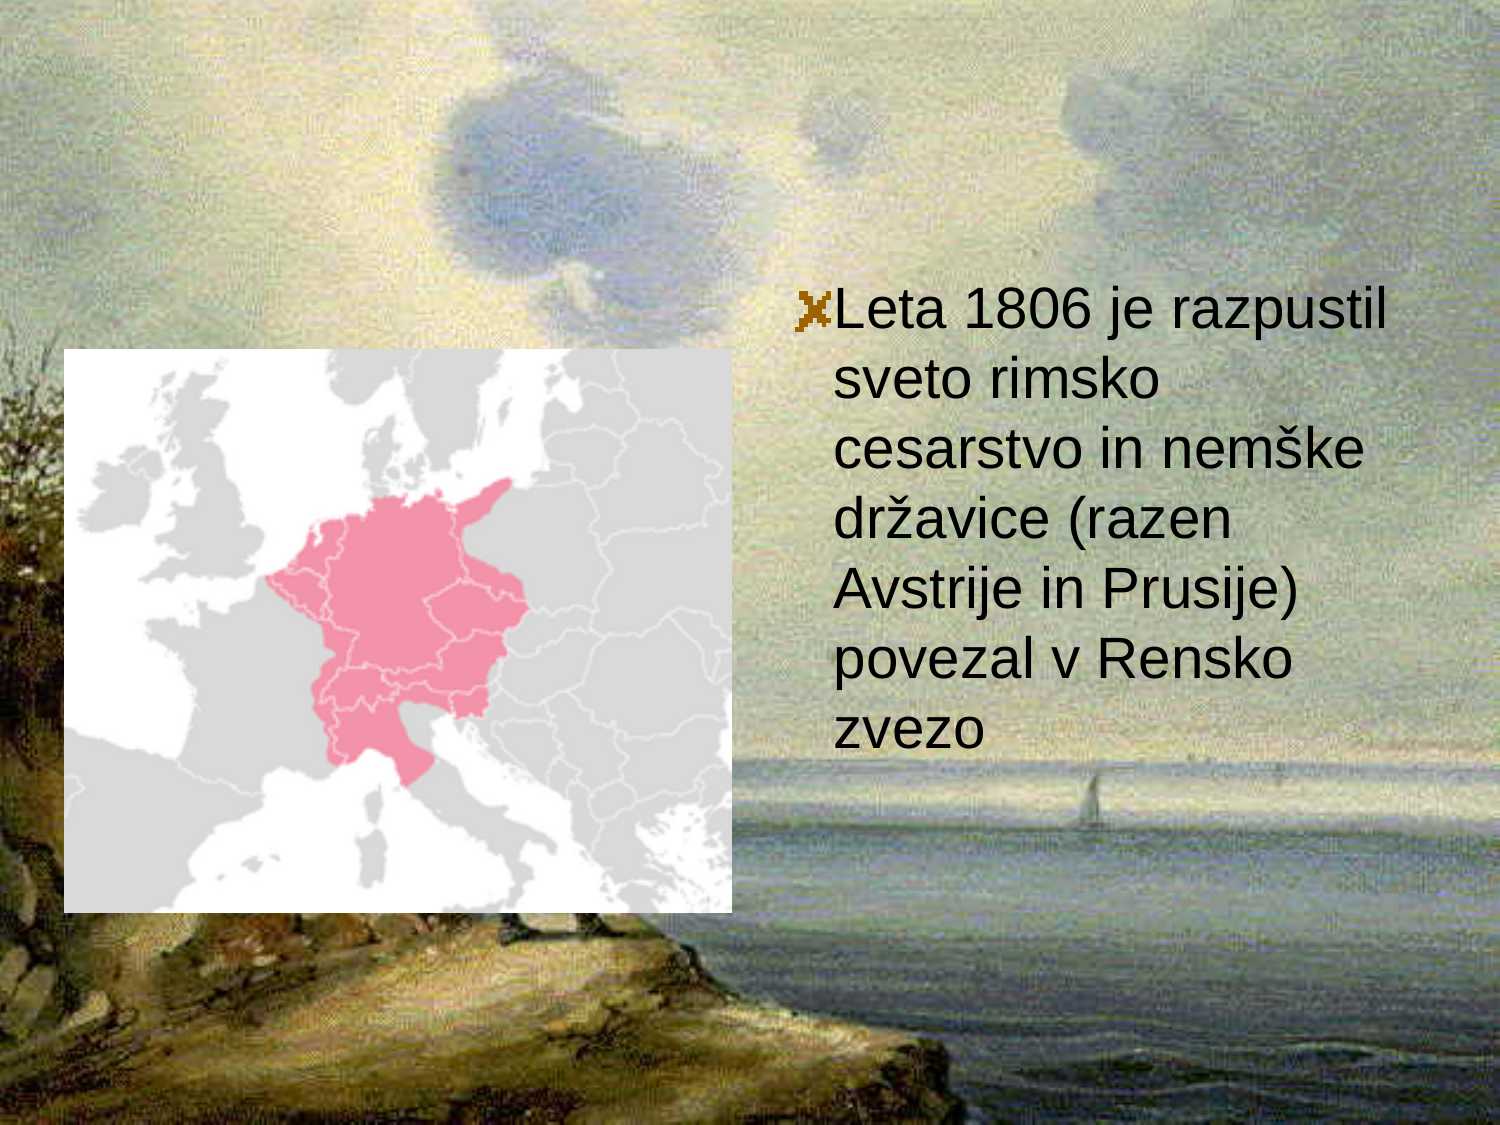

#
Leta 1806 je razpustil sveto rimsko cesarstvo in nemške državice (razen Avstrije in Prusije) povezal v Rensko zvezo